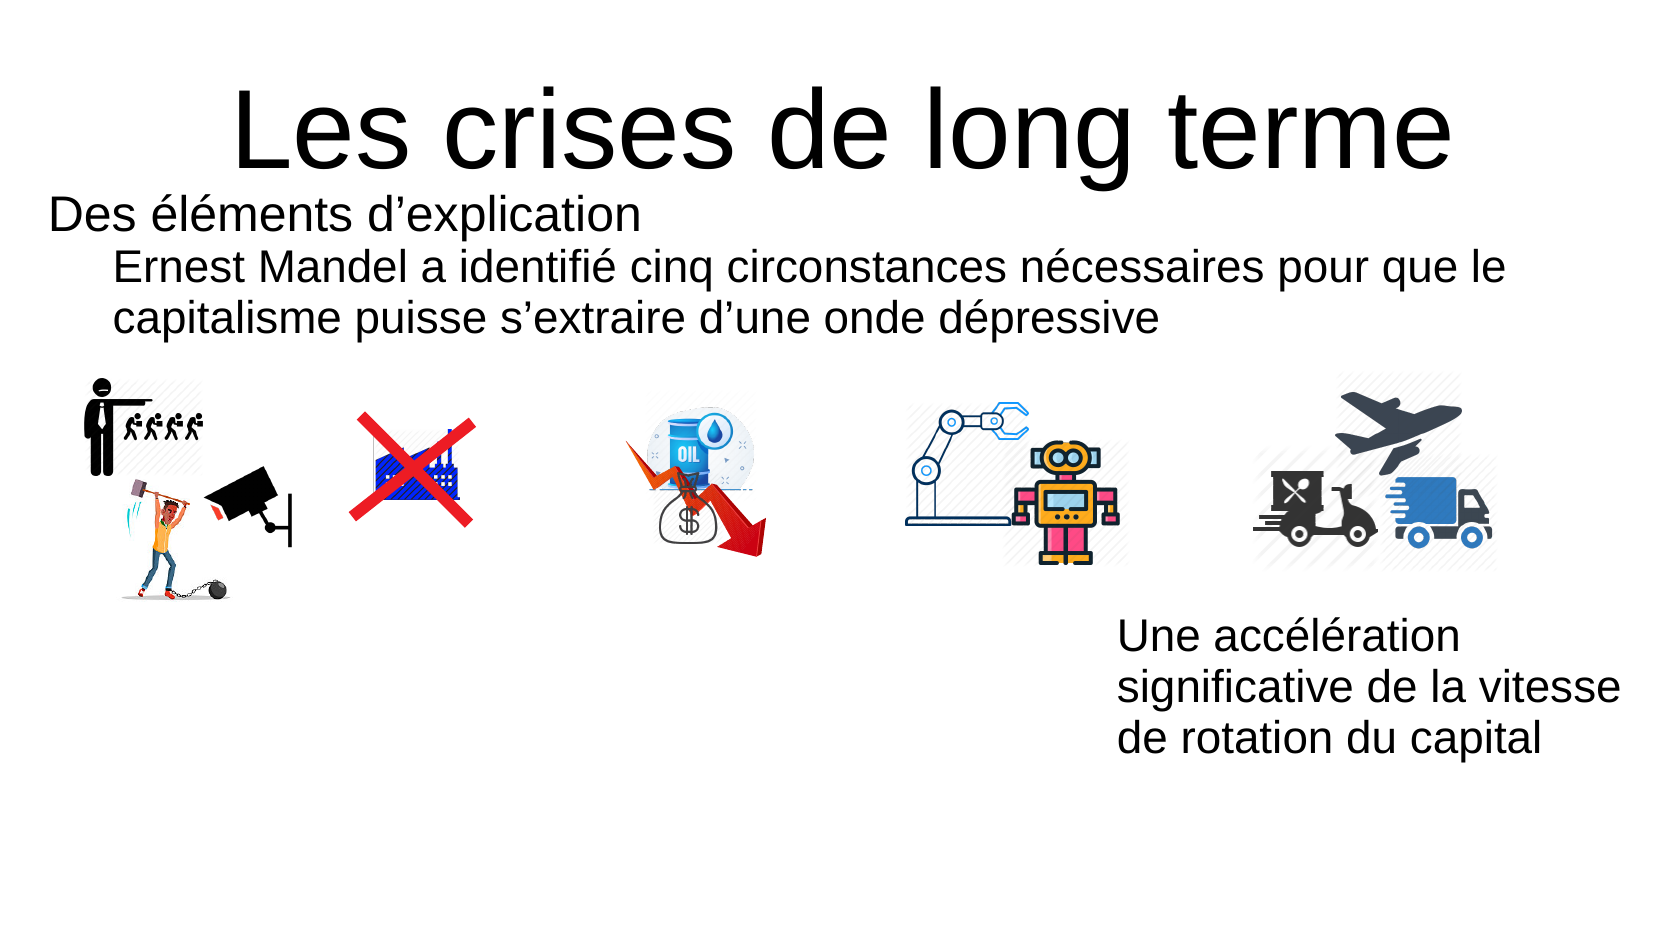

# Les crises de long terme
Des éléments d’explication
Ernest Mandel a identifié cinq circonstances nécessaires pour que le capitalisme puisse s’extraire d’une onde dépressive
Une accélération significative de la vitesse de rotation du capital